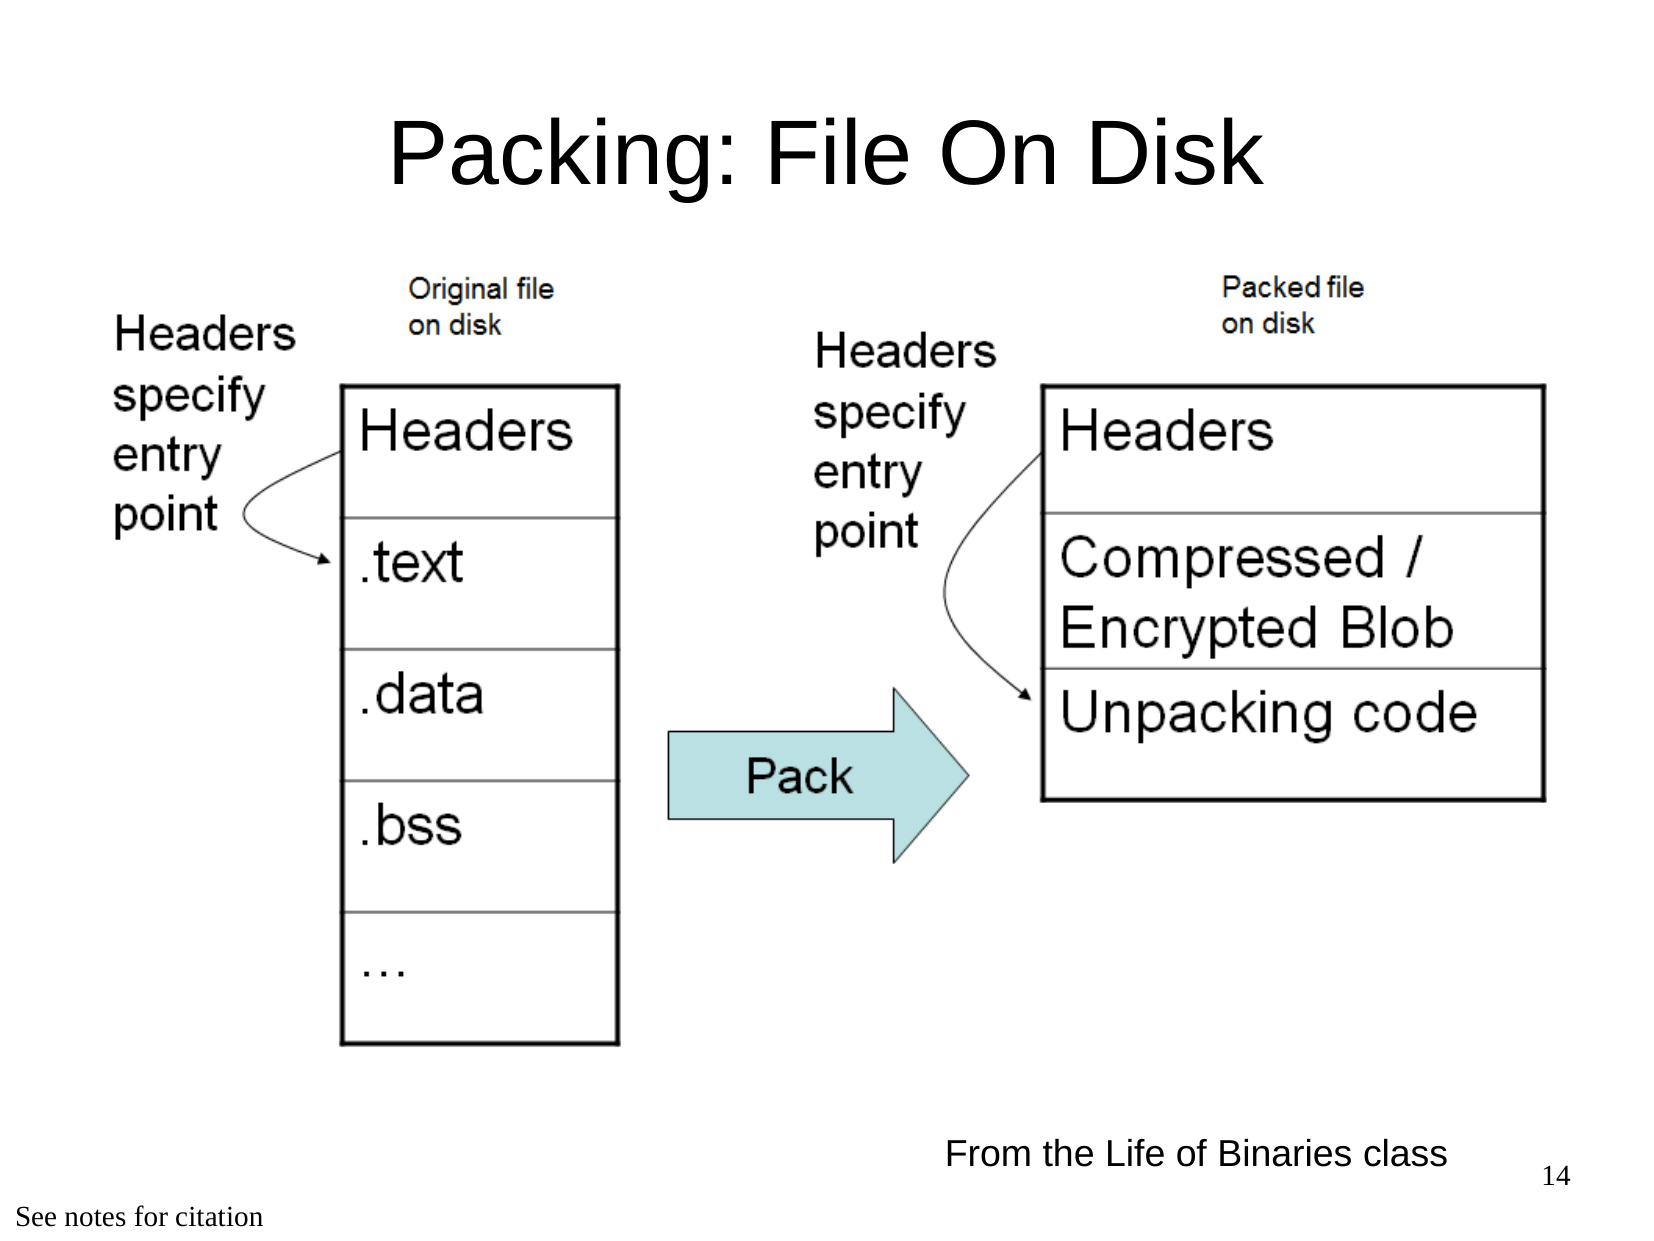

# Packing: File On Disk
From the Life of Binaries class
14
See notes for citation